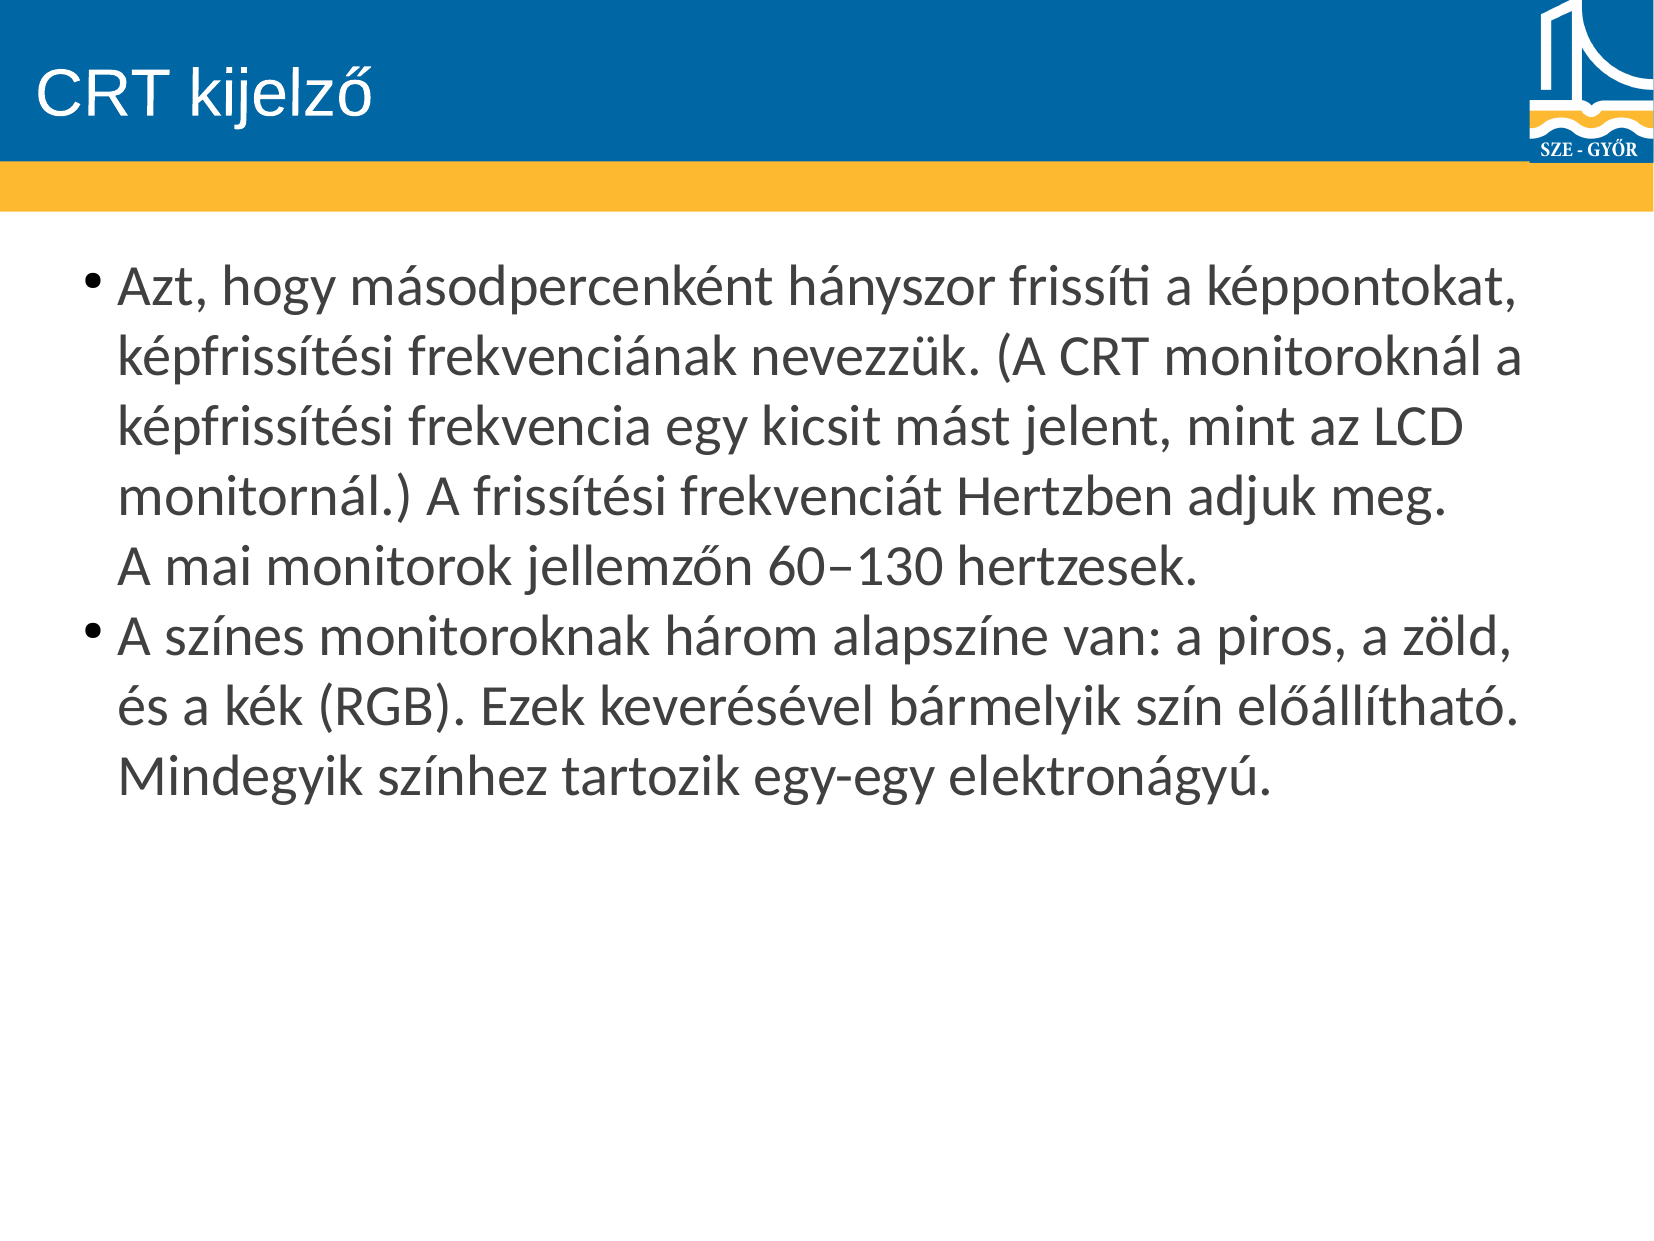

CRT kijelző
Azt, hogy másodpercenként hányszor frissíti a képpontokat, képfrissítési frekvenciának nevezzük. (A CRT monitoroknál a képfrissítési frekvencia egy kicsit mást jelent, mint az LCD monitornál.) A frissítési frekvenciát Hertzben adjuk meg.
A mai monitorok jellemzőn 60–130 hertzesek.
A színes monitoroknak három alapszíne van: a piros, a zöld,
és a kék (RGB). Ezek keverésével bármelyik szín előállítható. Mindegyik színhez tartozik egy-egy elektronágyú.